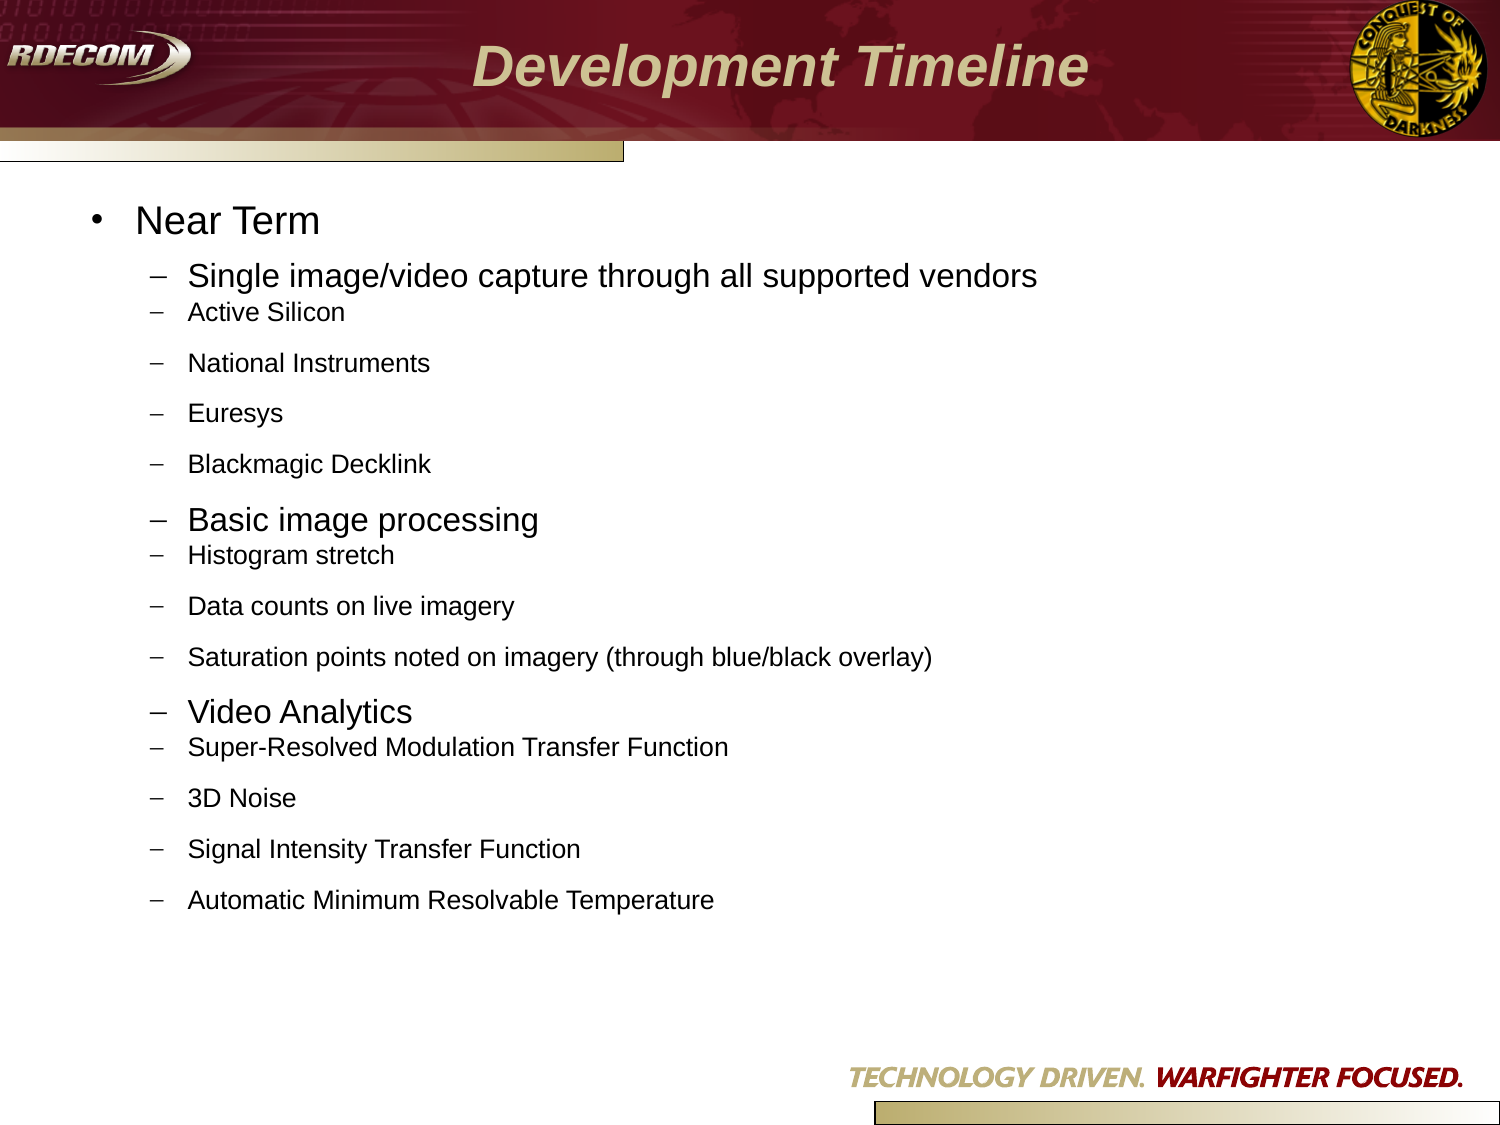

# Development Timeline
Near Term
Single image/video capture through all supported vendors
Active Silicon
National Instruments
Euresys
Blackmagic Decklink
Basic image processing
Histogram stretch
Data counts on live imagery
Saturation points noted on imagery (through blue/black overlay)
Video Analytics
Super-Resolved Modulation Transfer Function
3D Noise
Signal Intensity Transfer Function
Automatic Minimum Resolvable Temperature